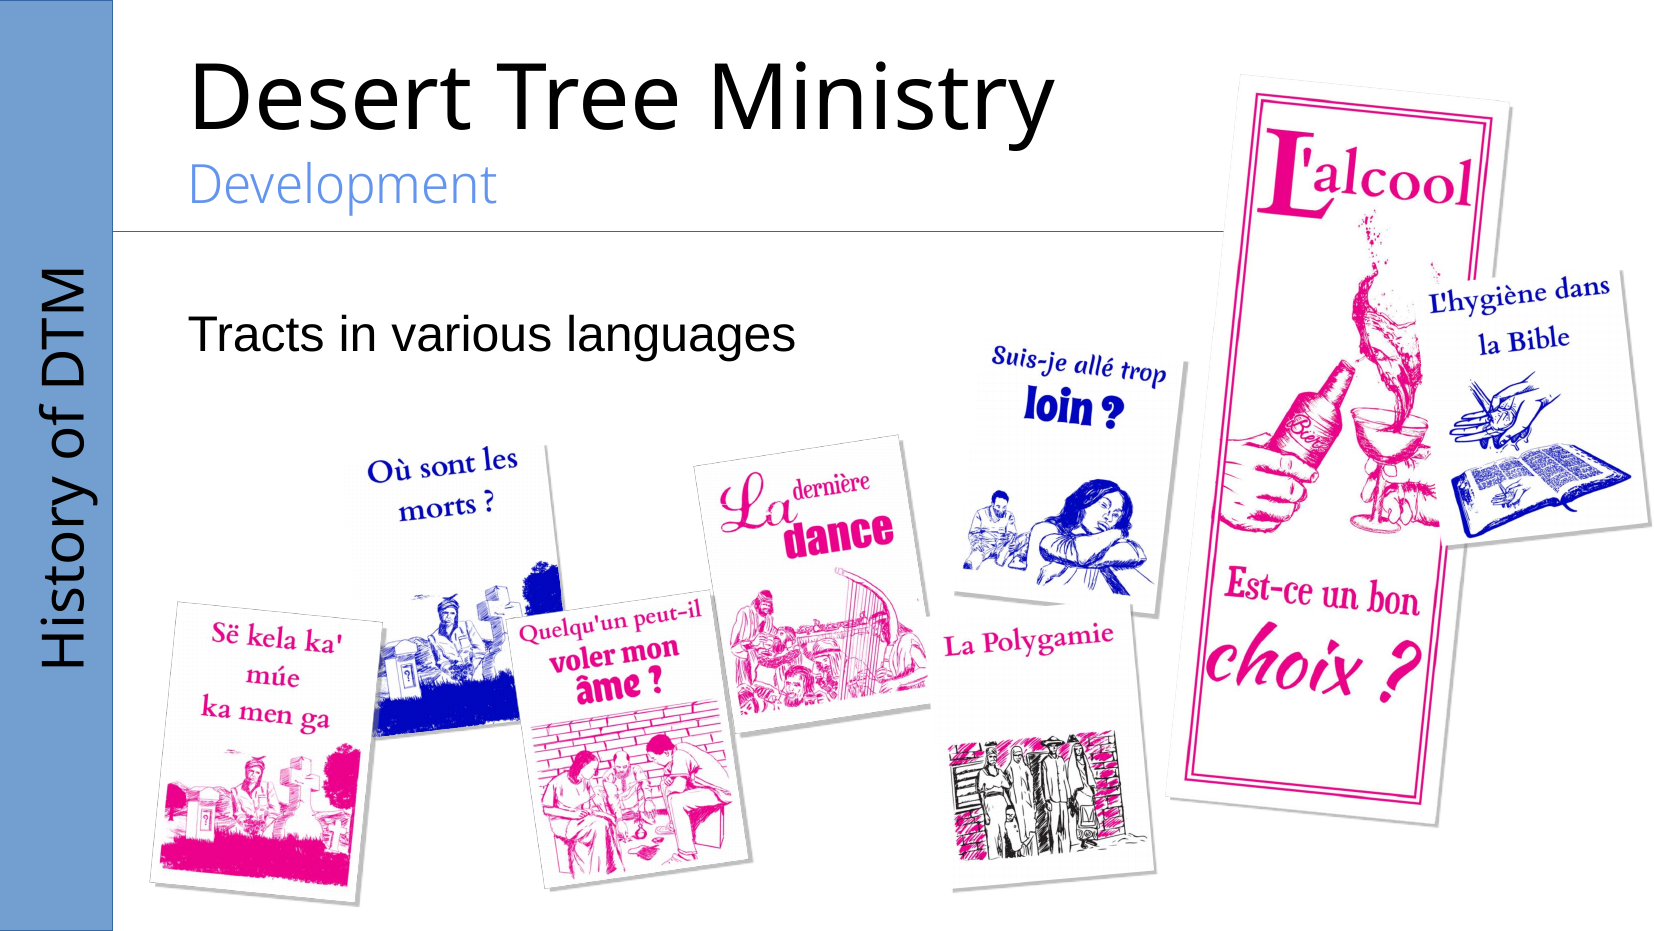

# Desert Tree Ministry
Development
Tracts in various languages
History of DTM